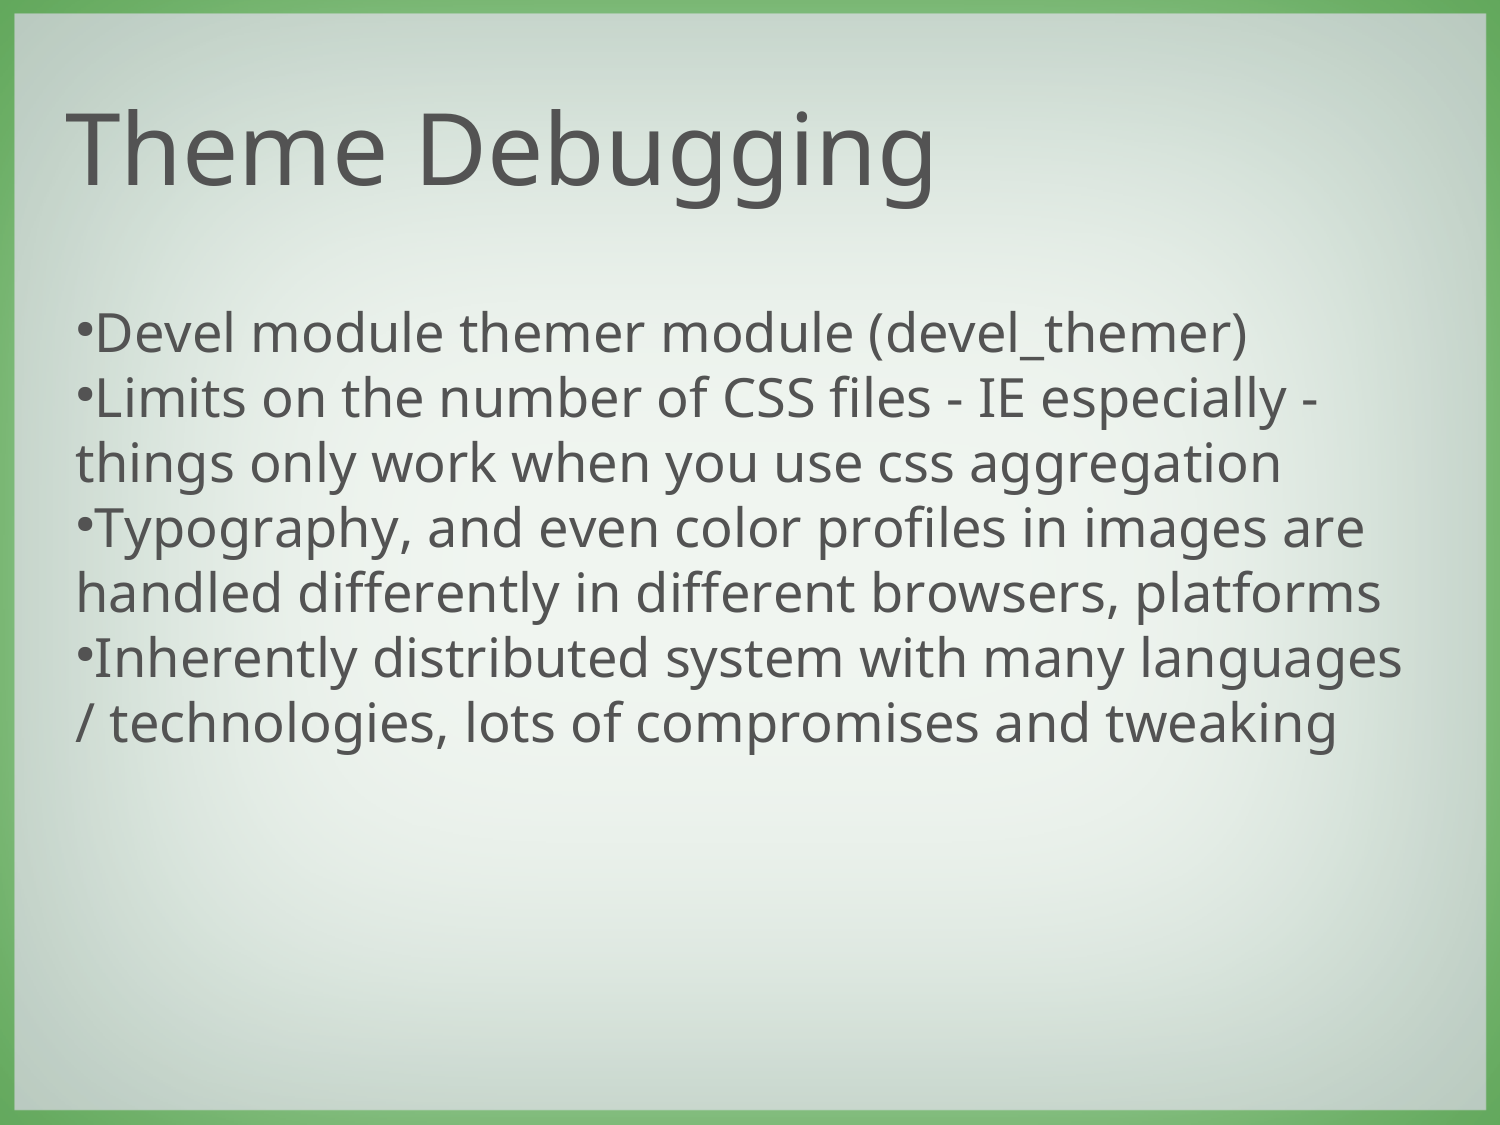

# Theme Debugging
Devel module themer module (devel_themer)
Limits on the number of CSS files - IE especially - things only work when you use css aggregation
Typography, and even color profiles in images are handled differently in different browsers, platforms
Inherently distributed system with many languages / technologies, lots of compromises and tweaking